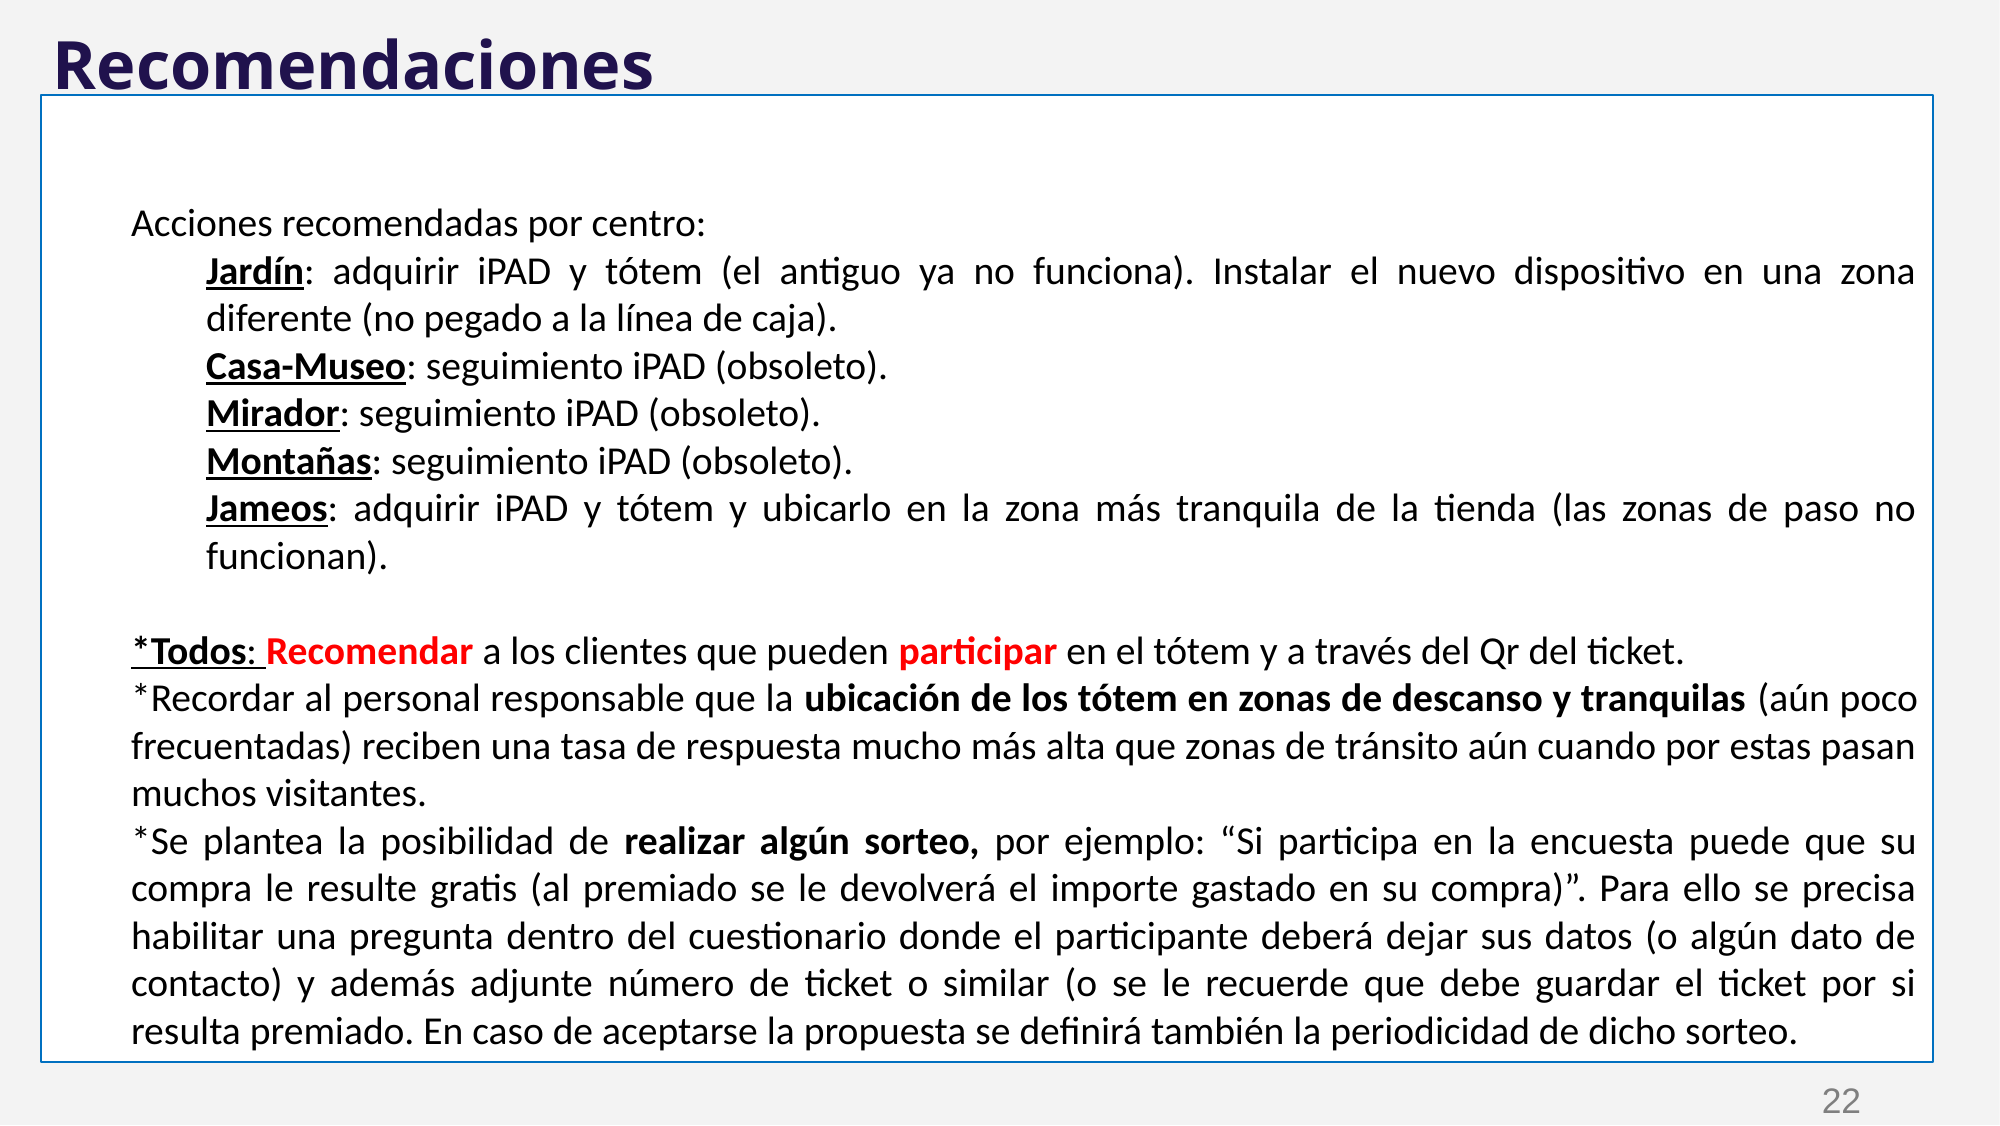

Recomendaciones
Acciones recomendadas por centro:
Jardín: adquirir iPAD y tótem (el antiguo ya no funciona). Instalar el nuevo dispositivo en una zona diferente (no pegado a la línea de caja).
Casa-Museo: seguimiento iPAD (obsoleto).
Mirador: seguimiento iPAD (obsoleto).
Montañas: seguimiento iPAD (obsoleto).
Jameos: adquirir iPAD y tótem y ubicarlo en la zona más tranquila de la tienda (las zonas de paso no funcionan).
*Todos: Recomendar a los clientes que pueden participar en el tótem y a través del Qr del ticket.
*Recordar al personal responsable que la ubicación de los tótem en zonas de descanso y tranquilas (aún poco frecuentadas) reciben una tasa de respuesta mucho más alta que zonas de tránsito aún cuando por estas pasan muchos visitantes.
*Se plantea la posibilidad de realizar algún sorteo, por ejemplo: “Si participa en la encuesta puede que su compra le resulte gratis (al premiado se le devolverá el importe gastado en su compra)”. Para ello se precisa habilitar una pregunta dentro del cuestionario donde el participante deberá dejar sus datos (o algún dato de contacto) y además adjunte número de ticket o similar (o se le recuerde que debe guardar el ticket por si resulta premiado. En caso de aceptarse la propuesta se definirá también la periodicidad de dicho sorteo.